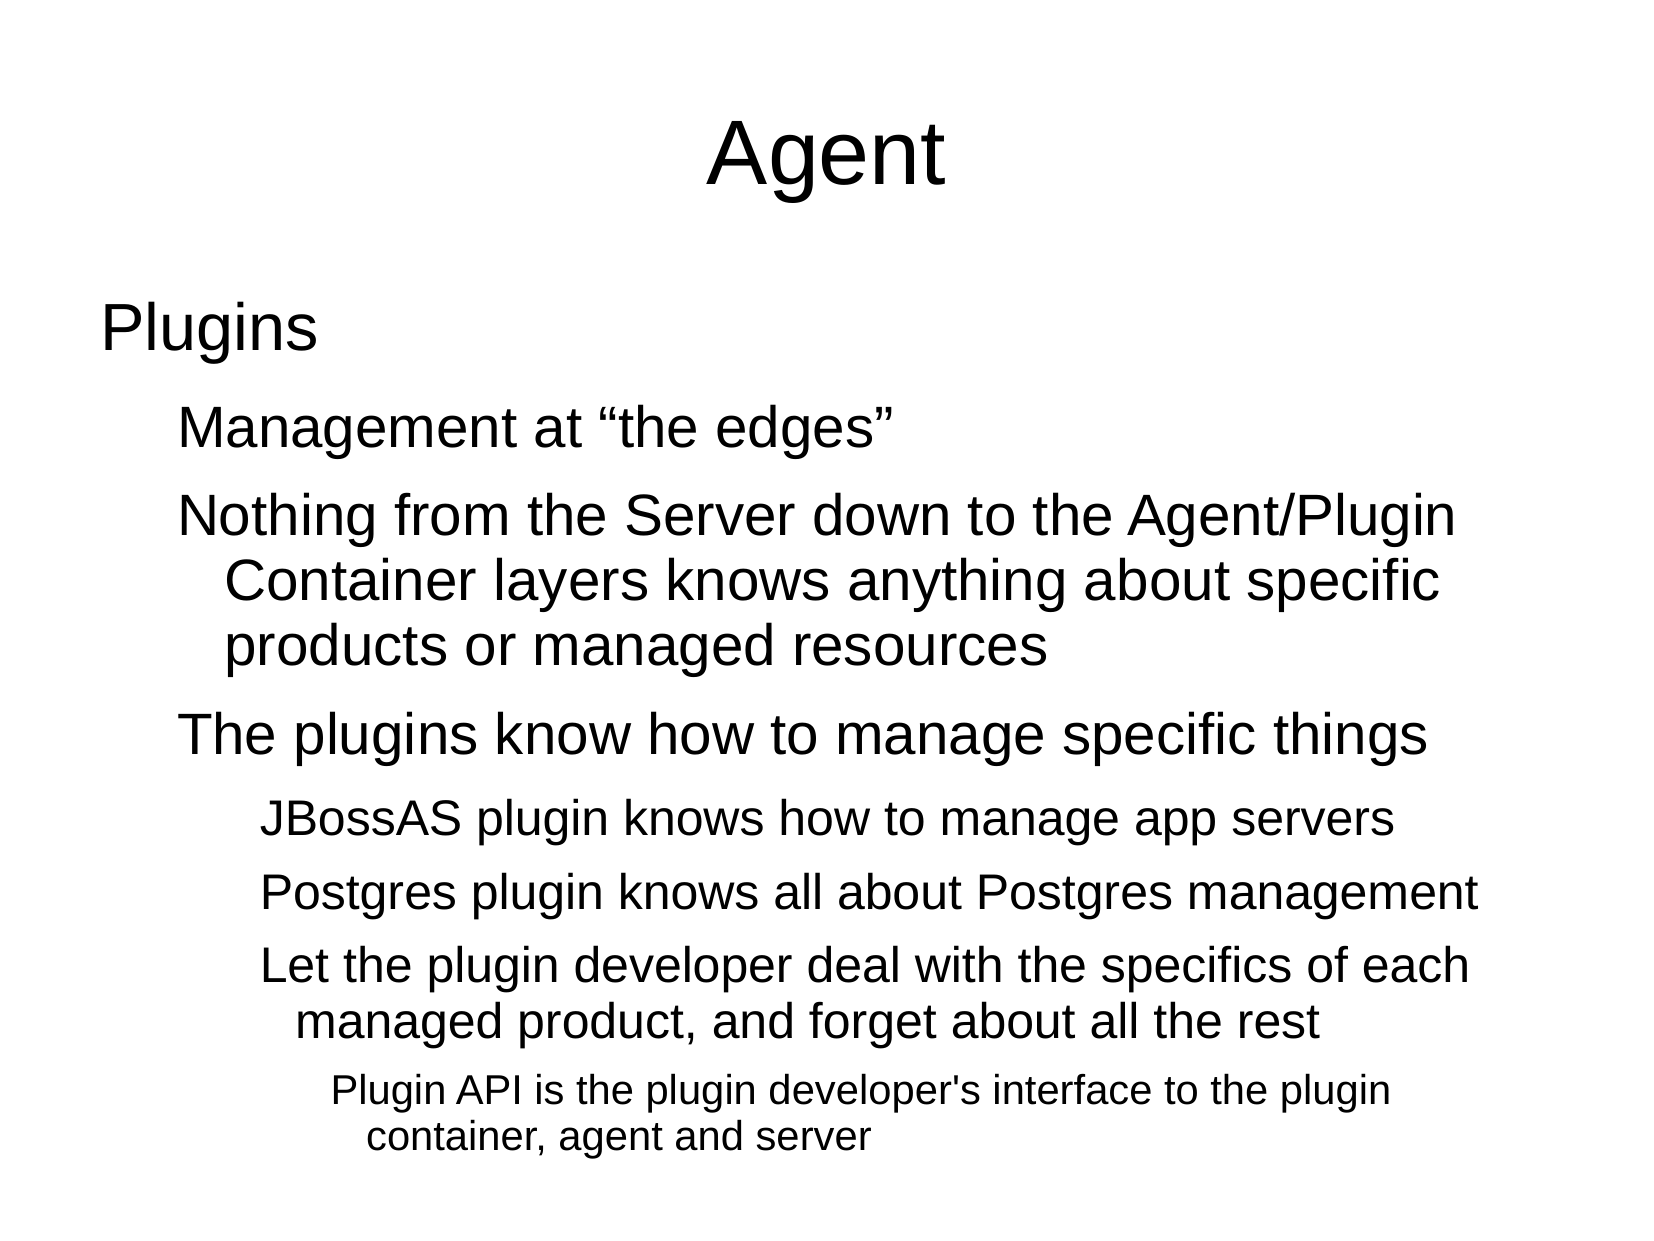

# Agent
Plugins
Management at “the edges”
Nothing from the Server down to the Agent/Plugin Container layers knows anything about specific products or managed resources
The plugins know how to manage specific things
JBossAS plugin knows how to manage app servers
Postgres plugin knows all about Postgres management
Let the plugin developer deal with the specifics of each managed product, and forget about all the rest
Plugin API is the plugin developer's interface to the plugin container, agent and server